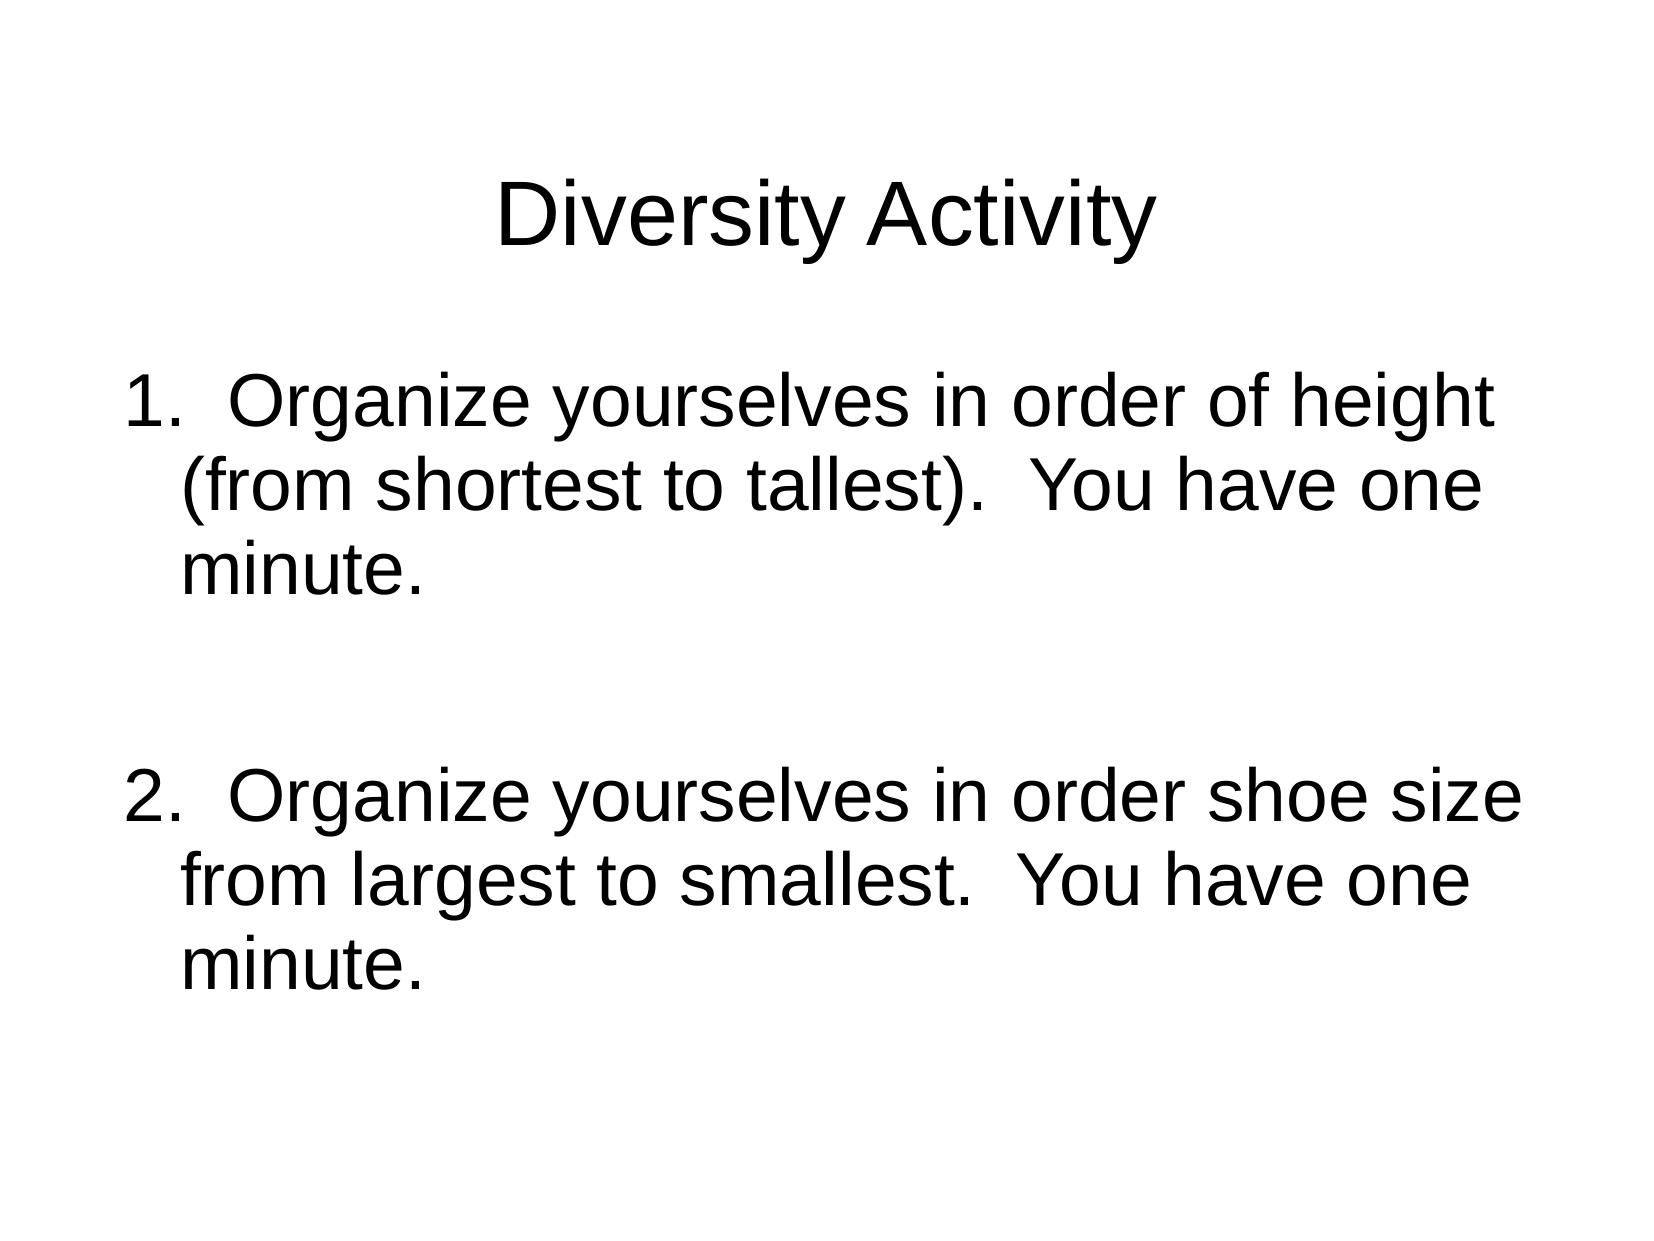

Diversity Activity
# 1. Organize yourselves in order of height (from shortest to tallest). You have one minute.
2. Organize yourselves in order shoe size from largest to smallest. You have one minute.